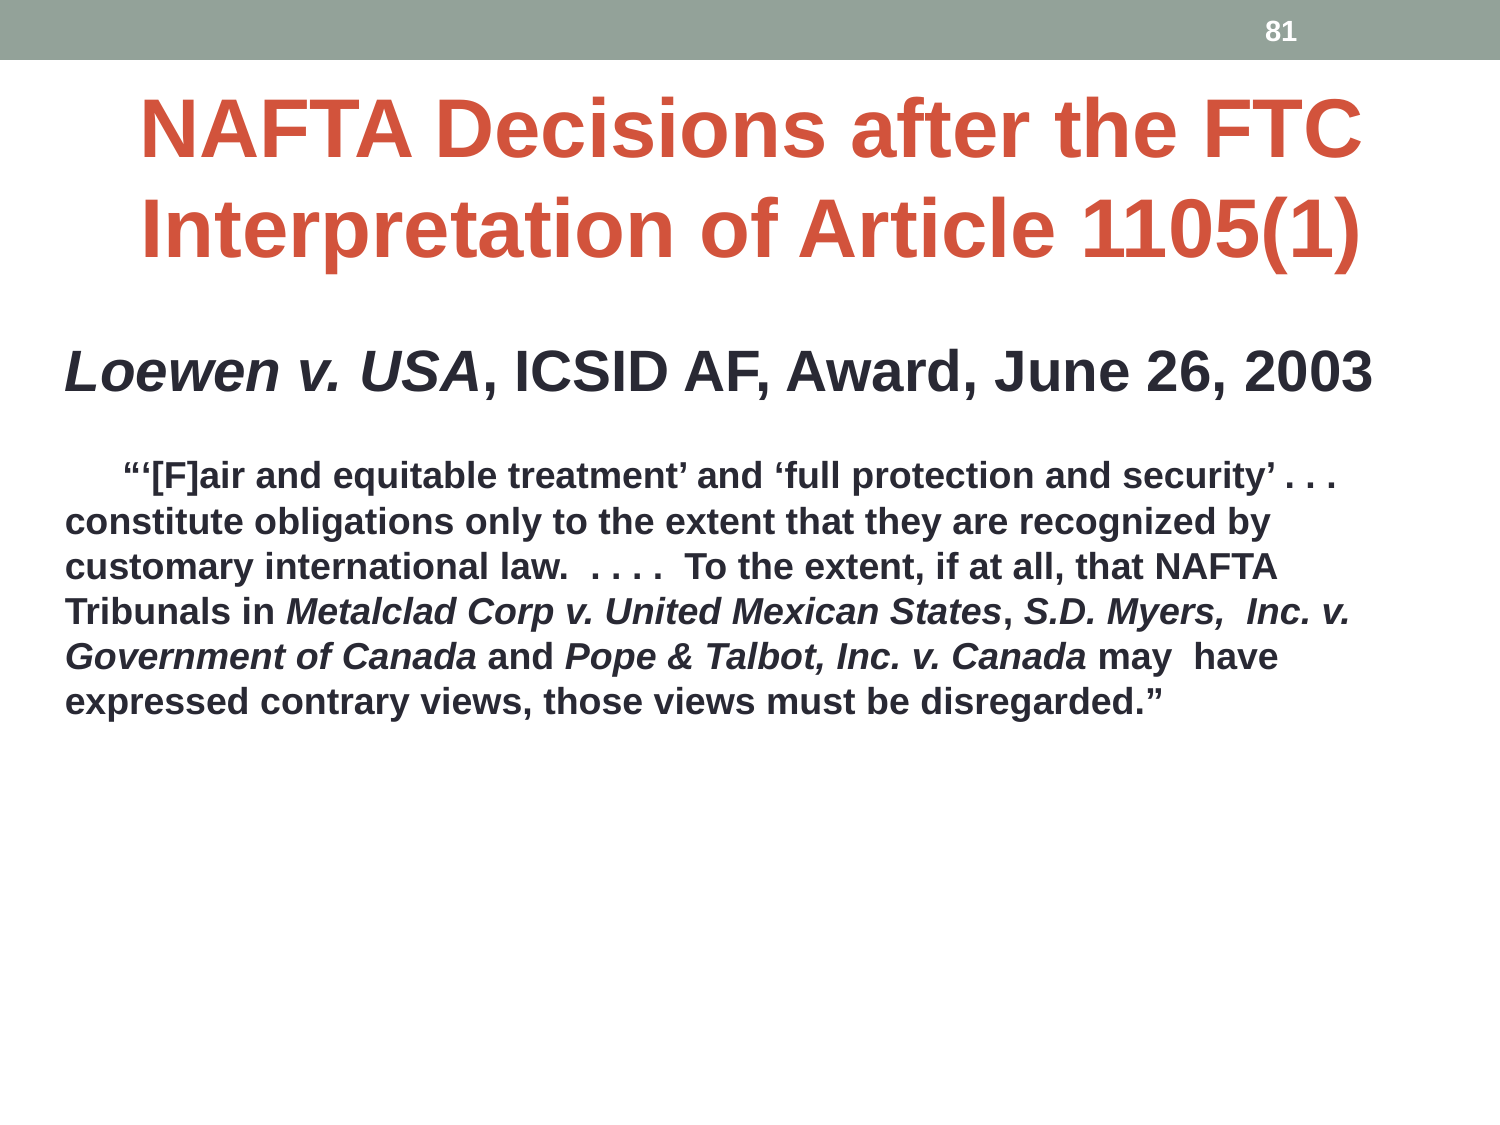

NAFTA Decisions after the FTC Interpretation of Article 1105(1)
Loewen v. USA, ICSID AF, Award, June 26, 2003
 “‘[F]air and equitable treatment’ and ‘full protection and security’ . . . constitute obligations only to the extent that they are recognized by customary international law. . . . . To the extent, if at all, that NAFTA Tribunals in Metalclad Corp v. United Mexican States, S.D. Myers, Inc. v. Government of Canada and Pope & Talbot, Inc. v. Canada may have expressed contrary views, those views must be disregarded.”